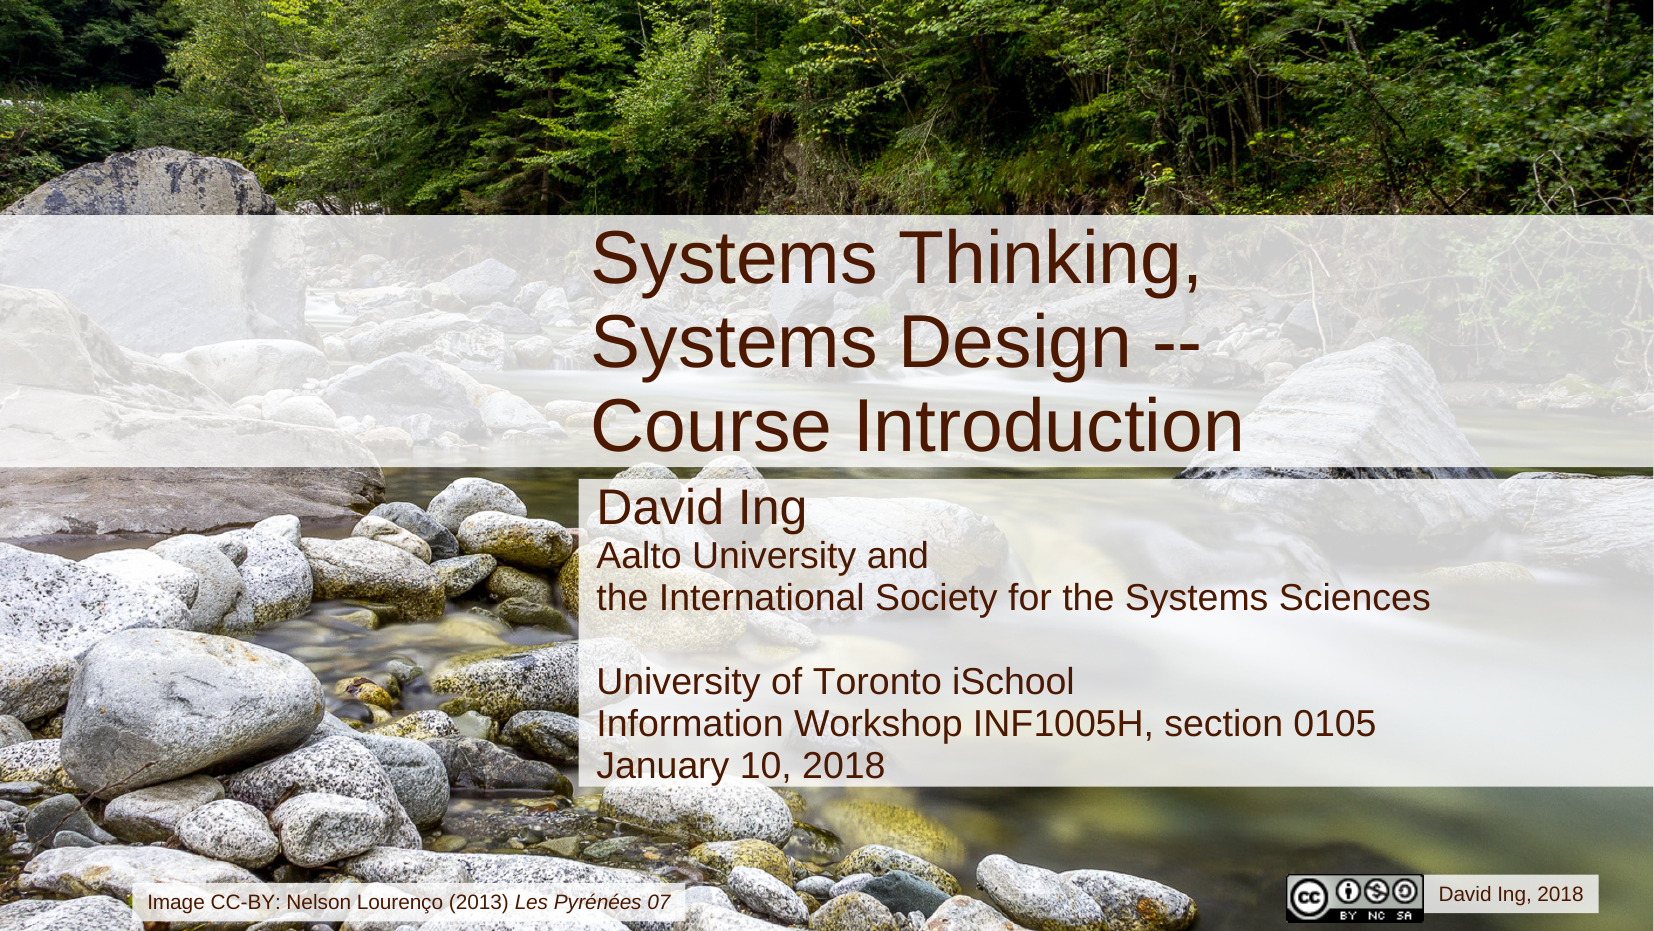

# Systems Thinking, Systems Design -- Course Introduction
David Ing
Aalto University and
the International Society for the Systems Sciences
University of Toronto iSchool
Information Workshop INF1005H, section 0105
January 10, 2018
David Ing, 2018
1
Systems Thinking, Systems Design -- Course Introduction
January 2018